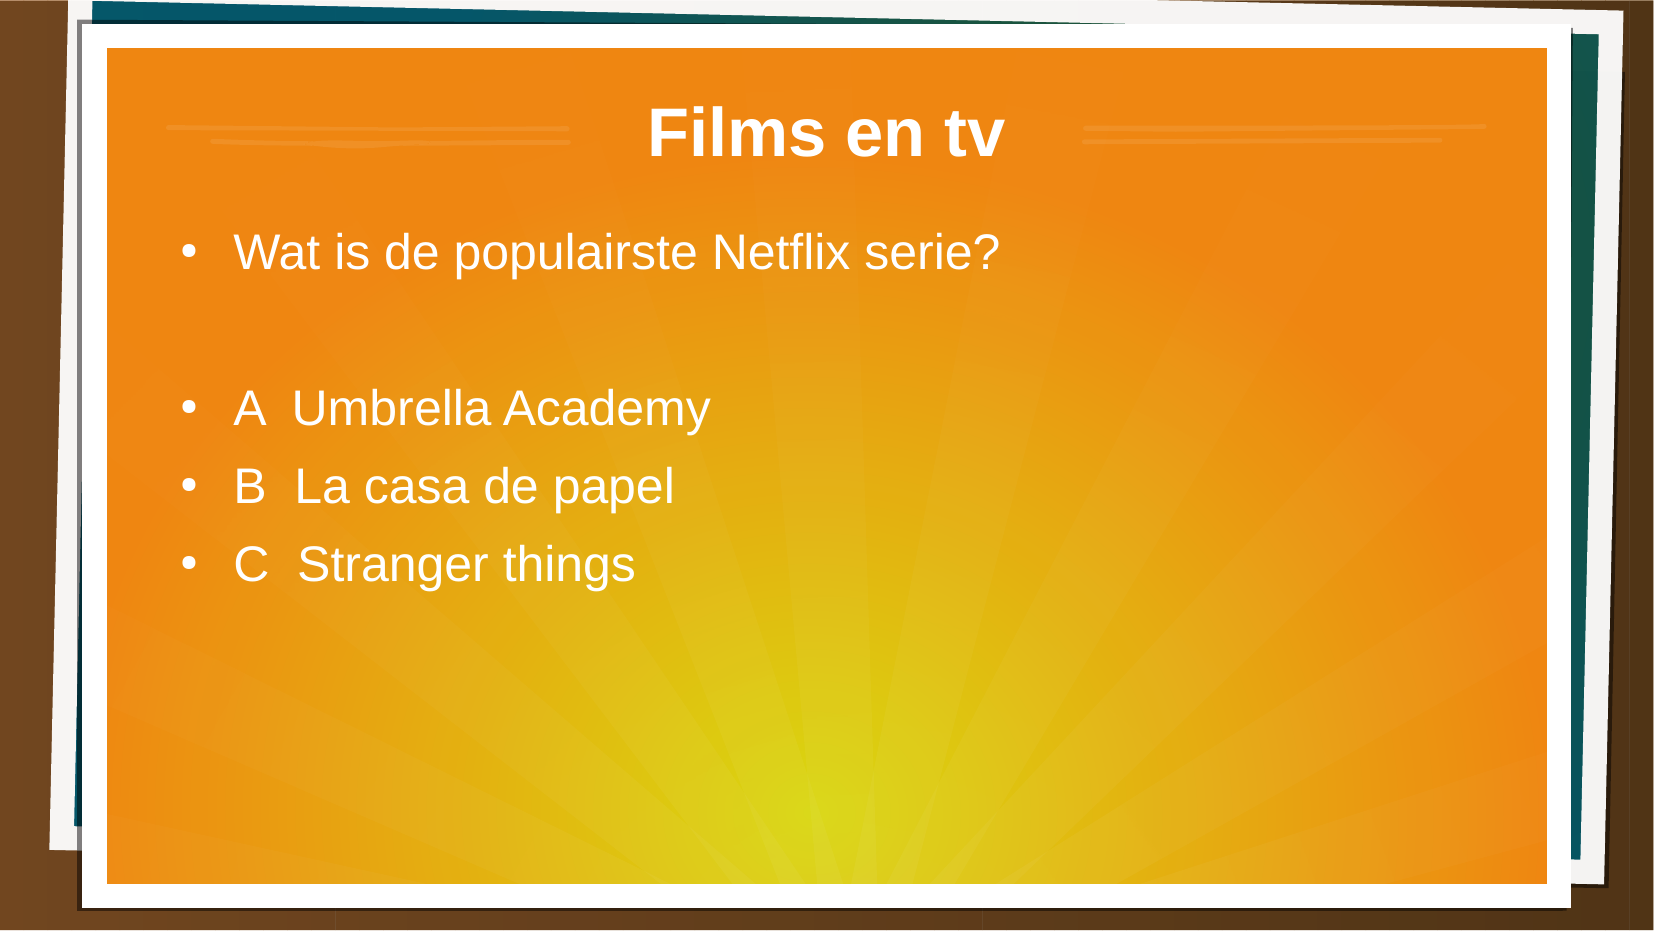

# Films en tv
Wat is de populairste Netflix serie?
A Umbrella Academy
B La casa de papel
C Stranger things